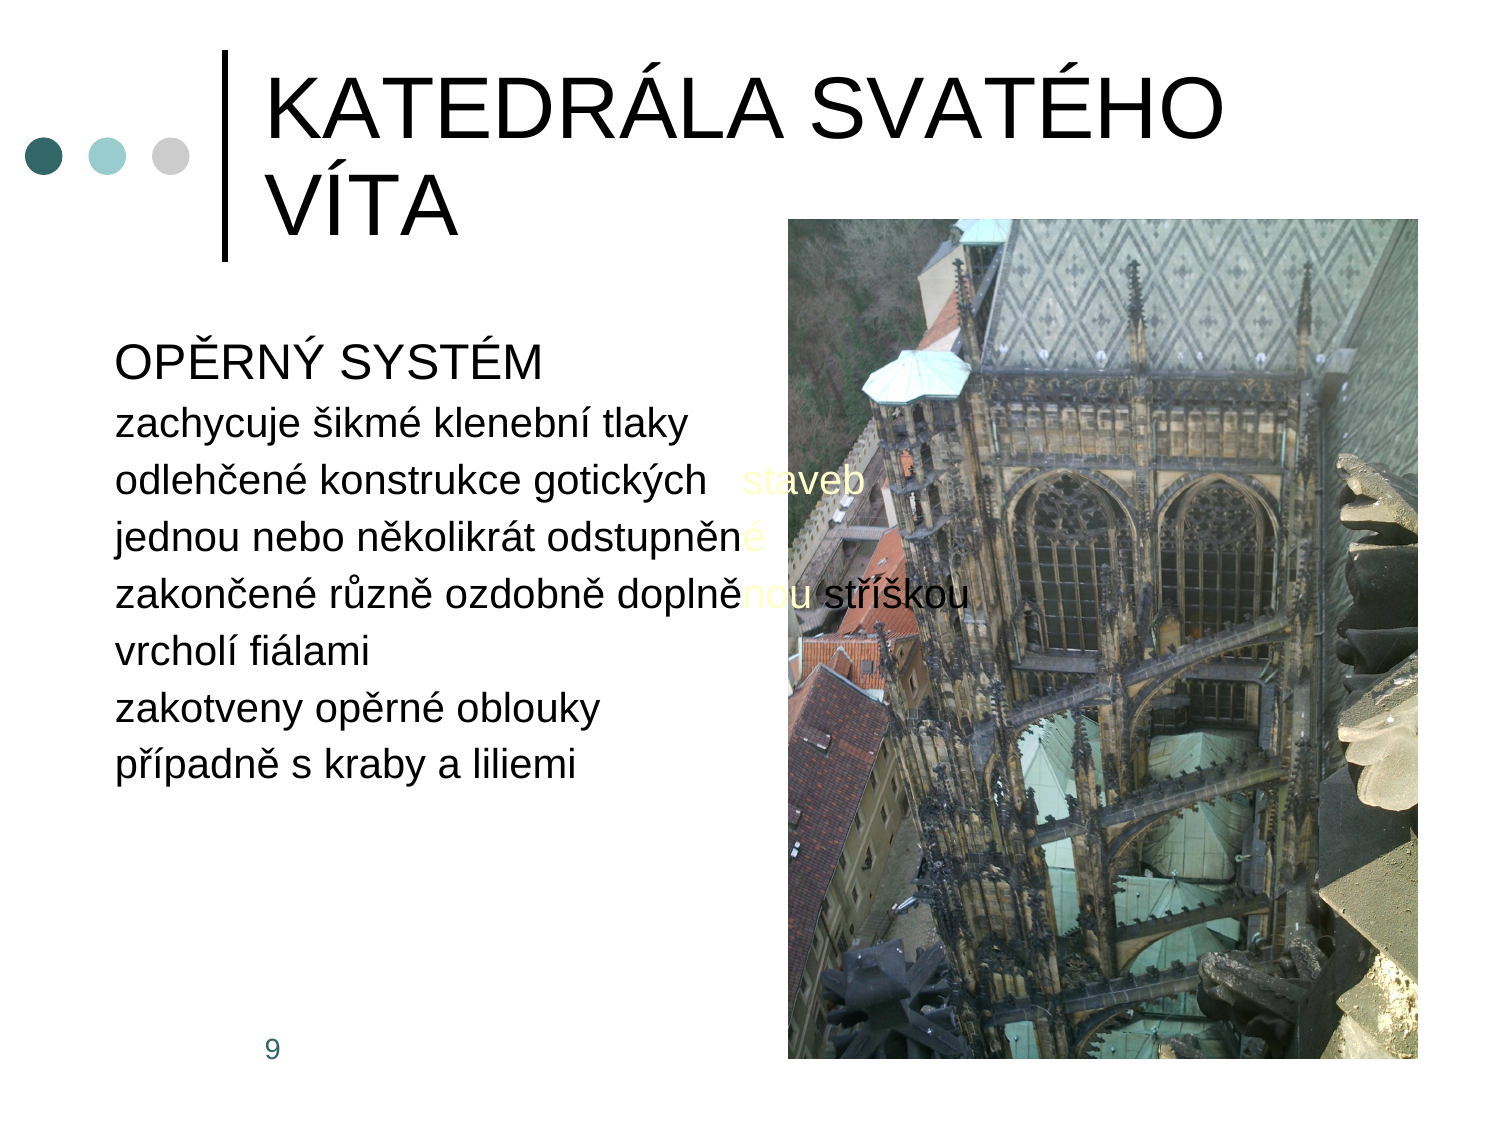

# KATEDRÁLA SVATÉHO VÍTA
OPĚRNÝ SYSTÉM
zachycuje šikmé klenební tlaky
odlehčené konstrukce gotických staveb
jednou nebo několikrát odstupněné
zakončené různě ozdobně doplněnou stříškou
vrcholí fiálami
zakotveny opěrné oblouky
případně s kraby a liliemi
9